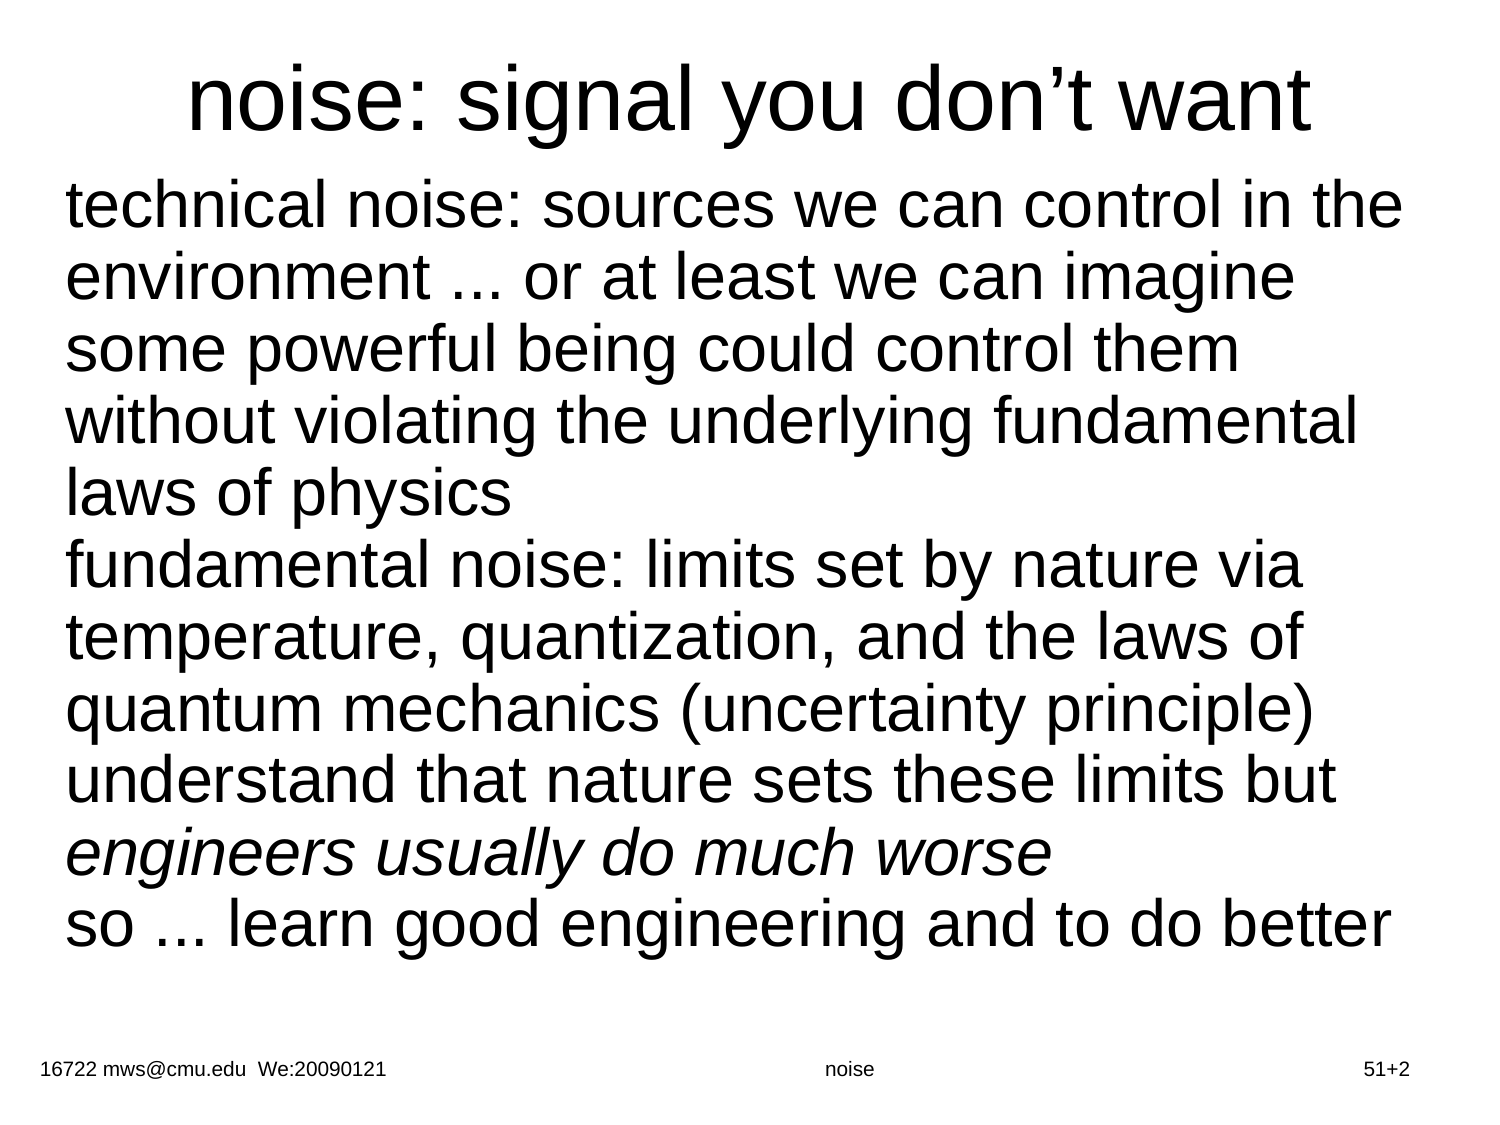

noise: signal you don’t want
technical noise: sources we can control in the environment ... or at least we can imagine some powerful being could control them without violating the underlying fundamental laws of physics
fundamental noise: limits set by nature via temperature, quantization, and the laws of quantum mechanics (uncertainty principle)
understand that nature sets these limits but engineers usually do much worse
so ... learn good engineering and to do better
16722 mws@cmu.edu We:20090121
noise
2